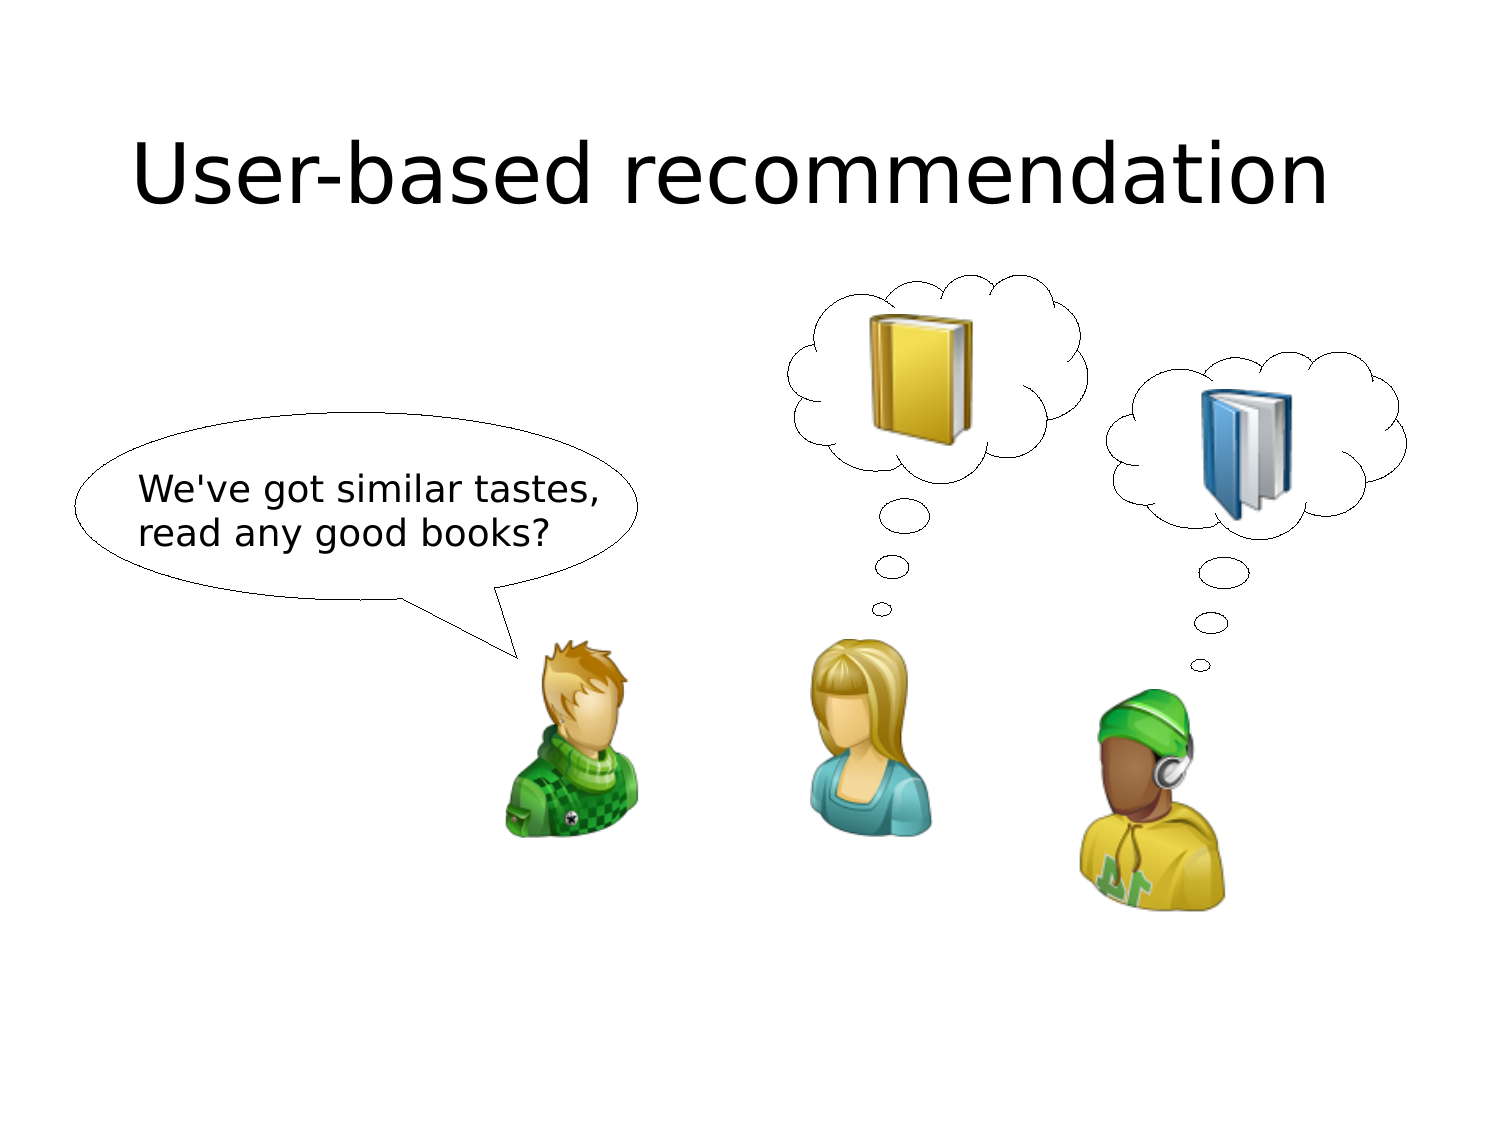

User-based recommendation
 We've got similar tastes,
 read any good books?